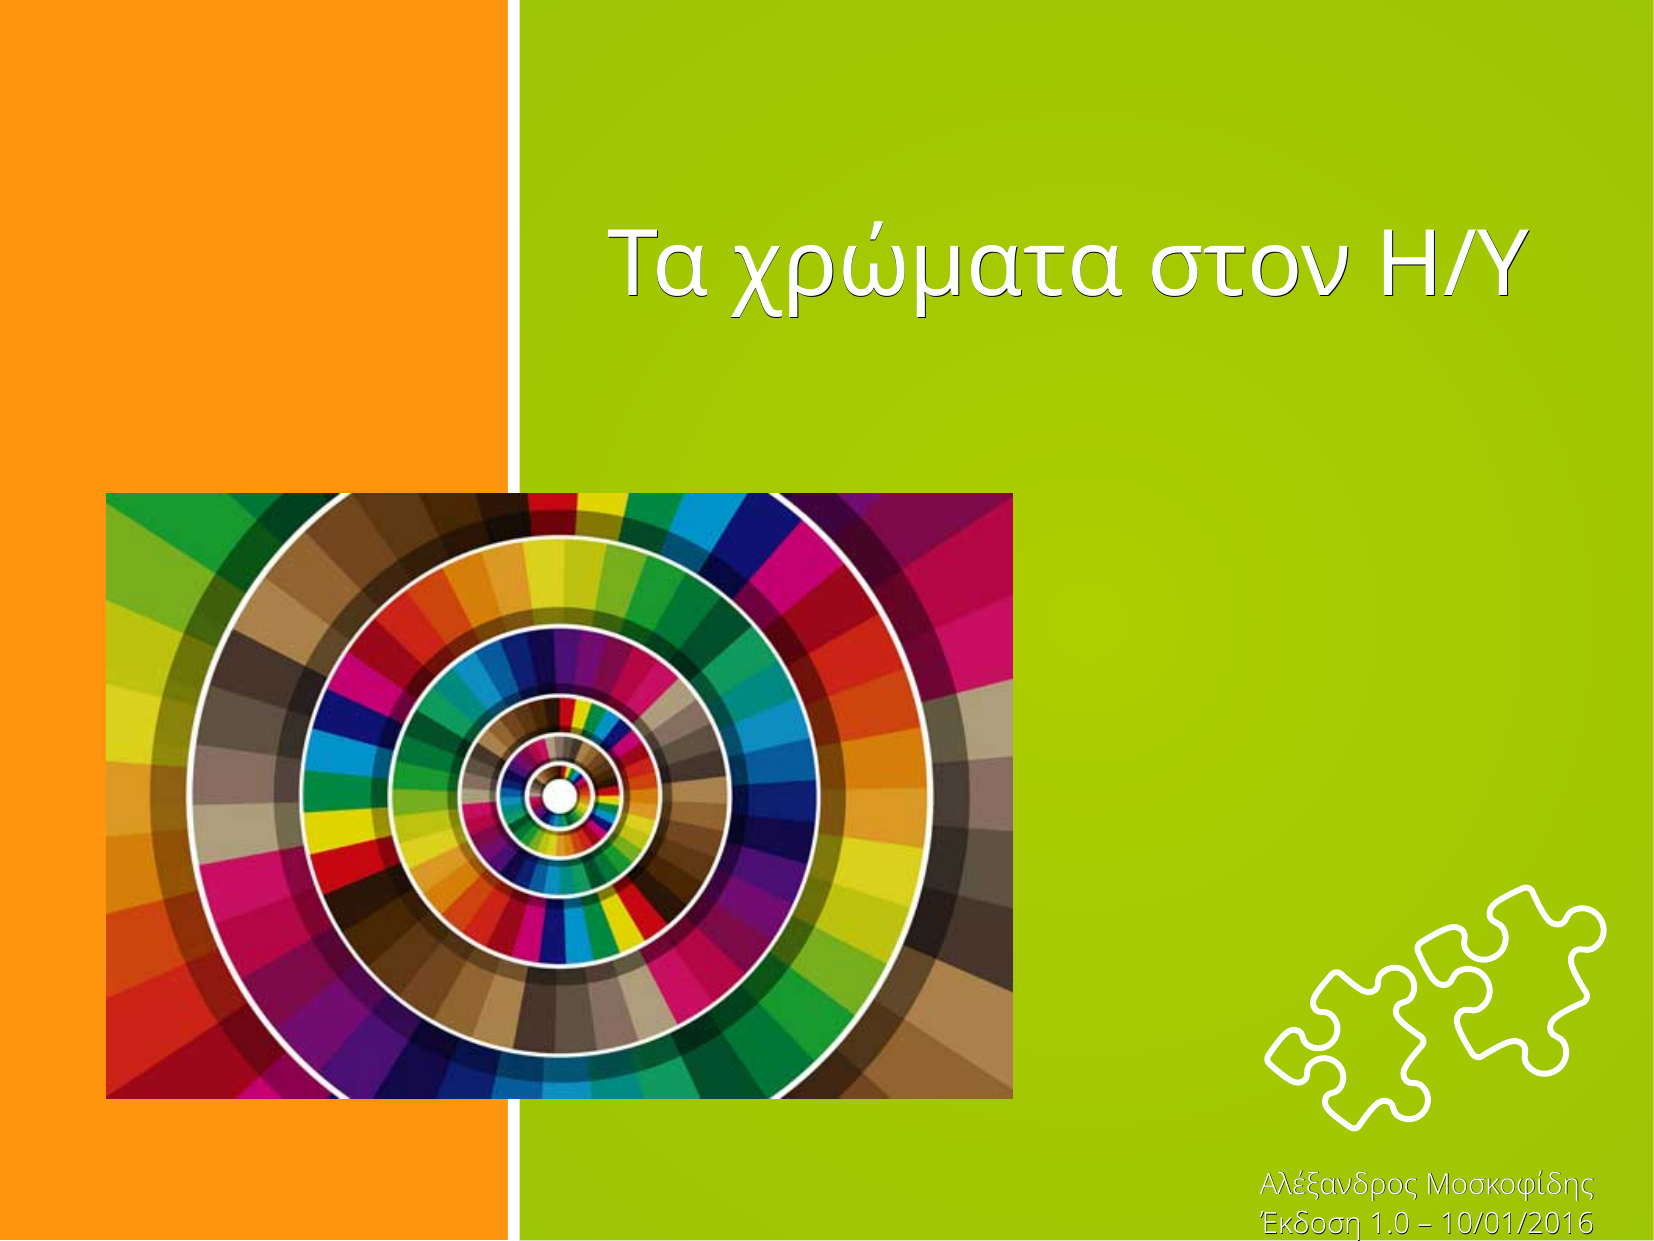

# Τα χρώματα στον Η/Υ
Αλέξανδρος Μοσκοφίδης
Έκδοση 1.0 – 10/01/2016